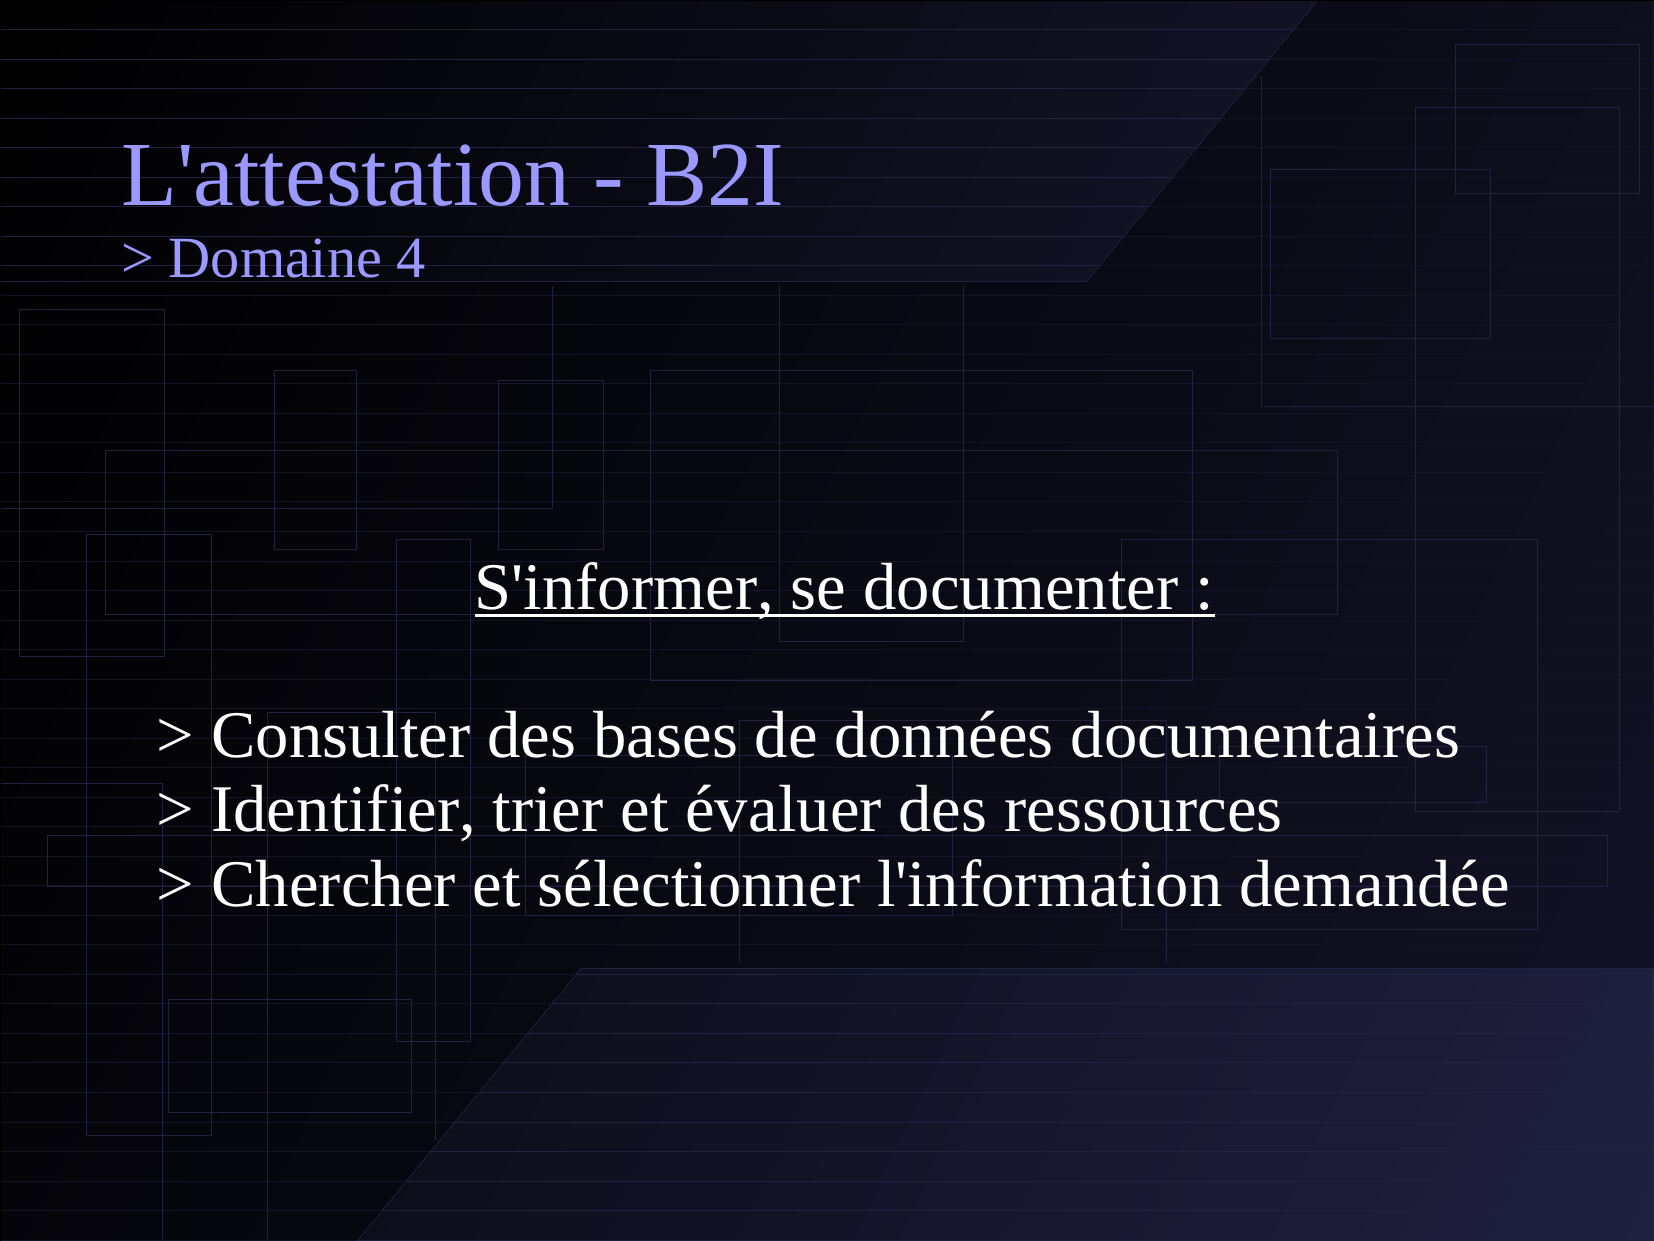

# L'attestation - B2I > Domaine 4
S'informer, se documenter :
> Consulter des bases de données documentaires
> Identifier, trier et évaluer des ressources
> Chercher et sélectionner l'information demandée